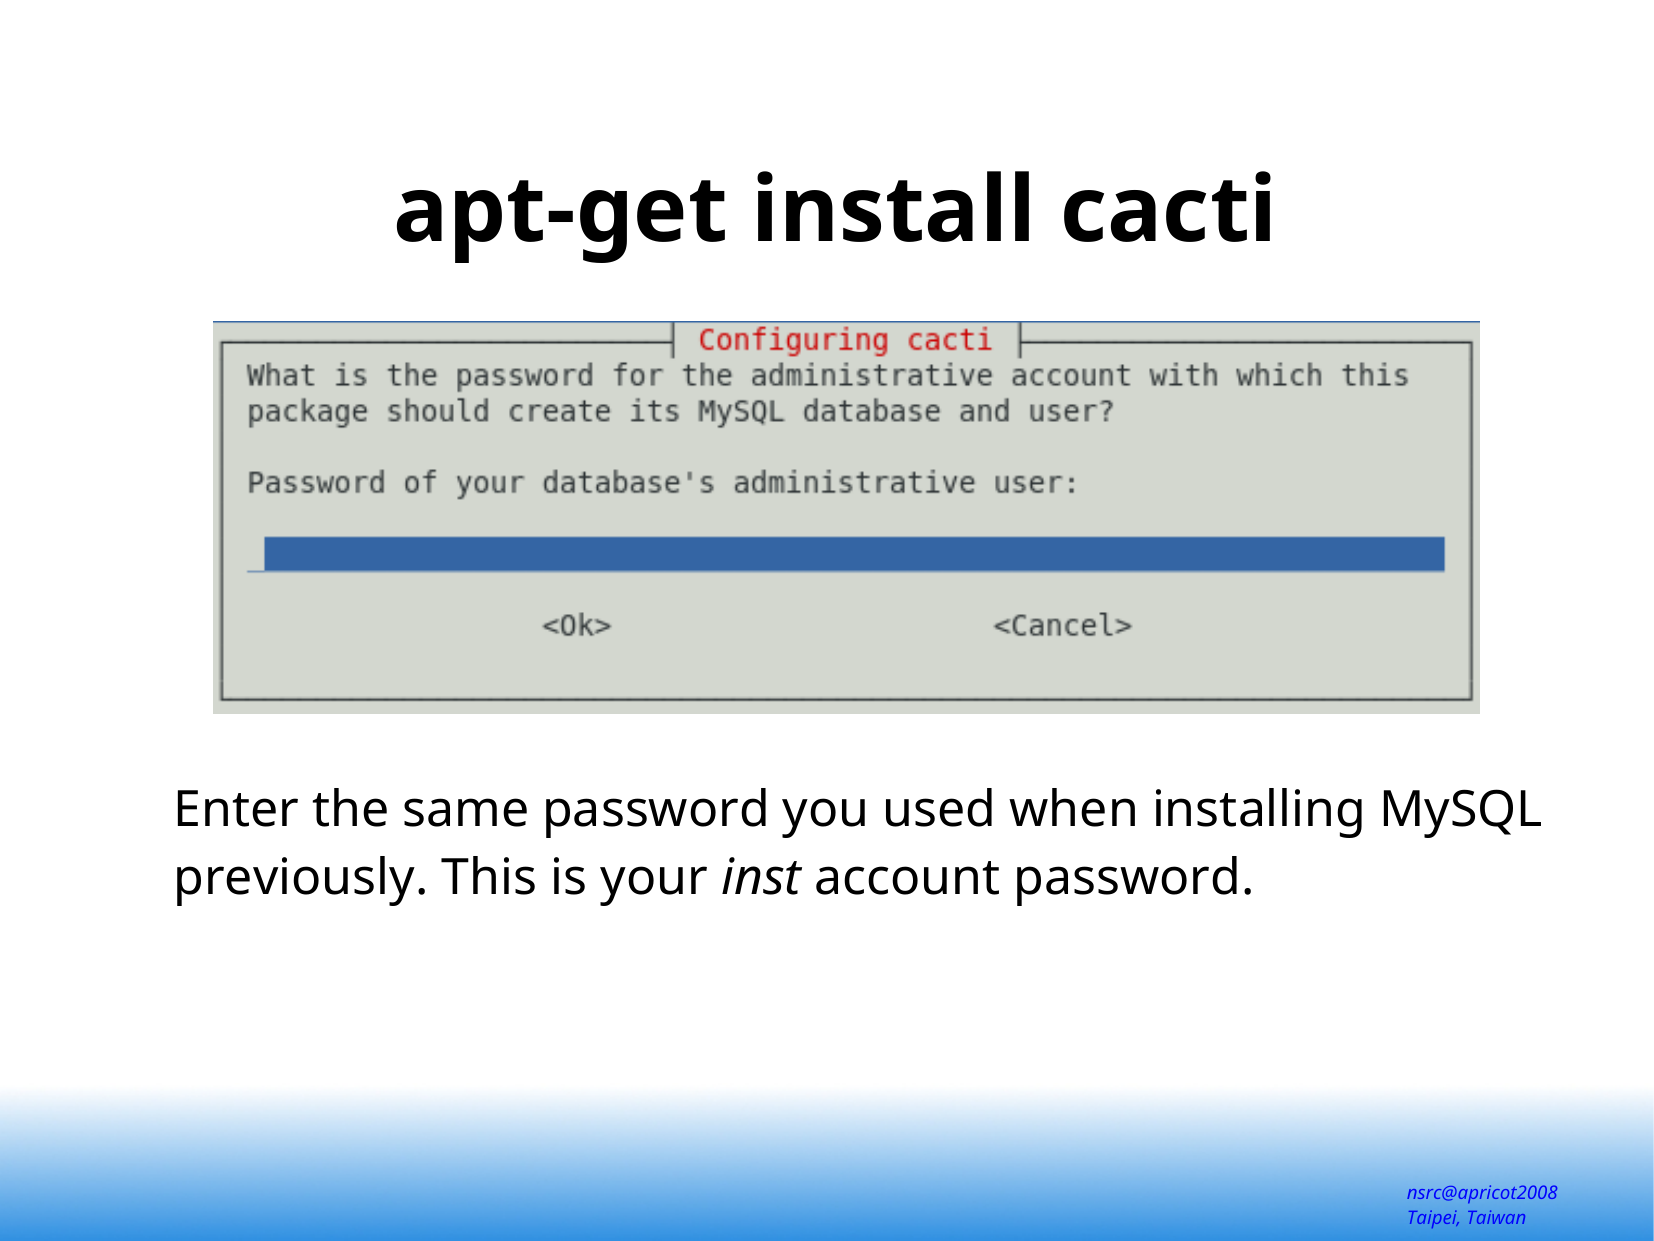

# apt-get install cacti
Enter the same password you used when installing MySQL previously. This is your inst account password.